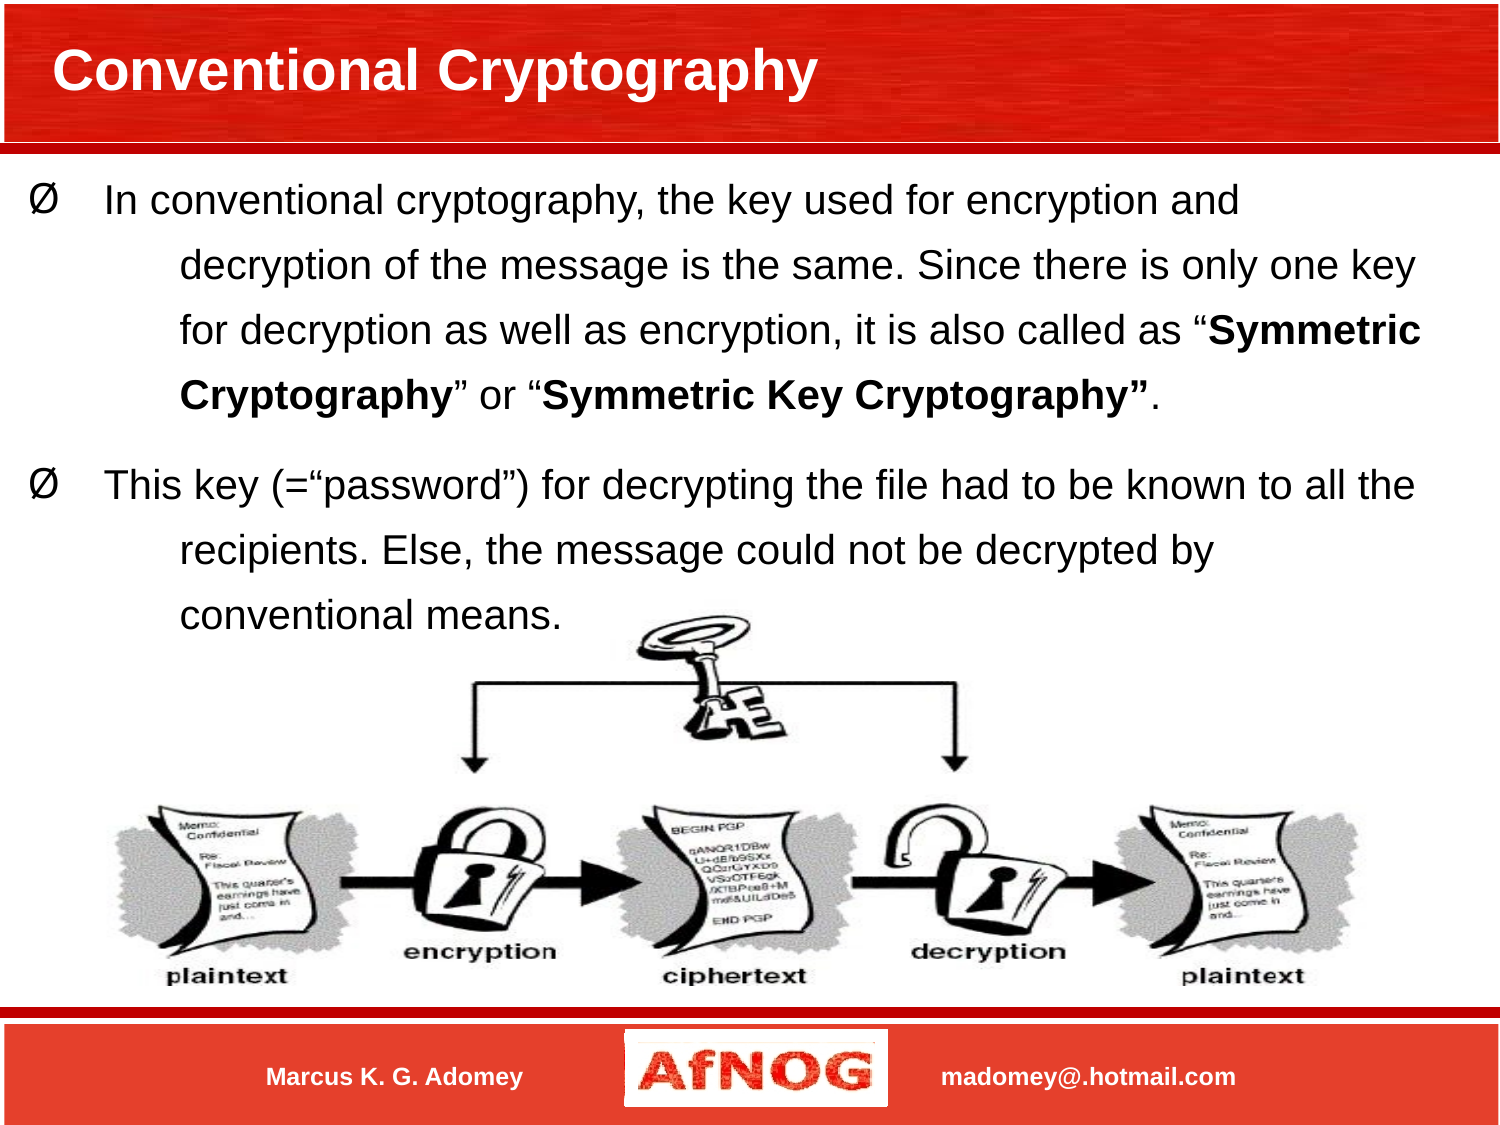

Conventional Cryptography
In conventional cryptography, the key used for encryption and decryption of the message is the same. Since there is only one key for decryption as well as encryption, it is also called as “Symmetric Cryptography” or “Symmetric Key Cryptography”.
This key (=“password”) for decrypting the file had to be known to all the recipients. Else, the message could not be decrypted by conventional means.